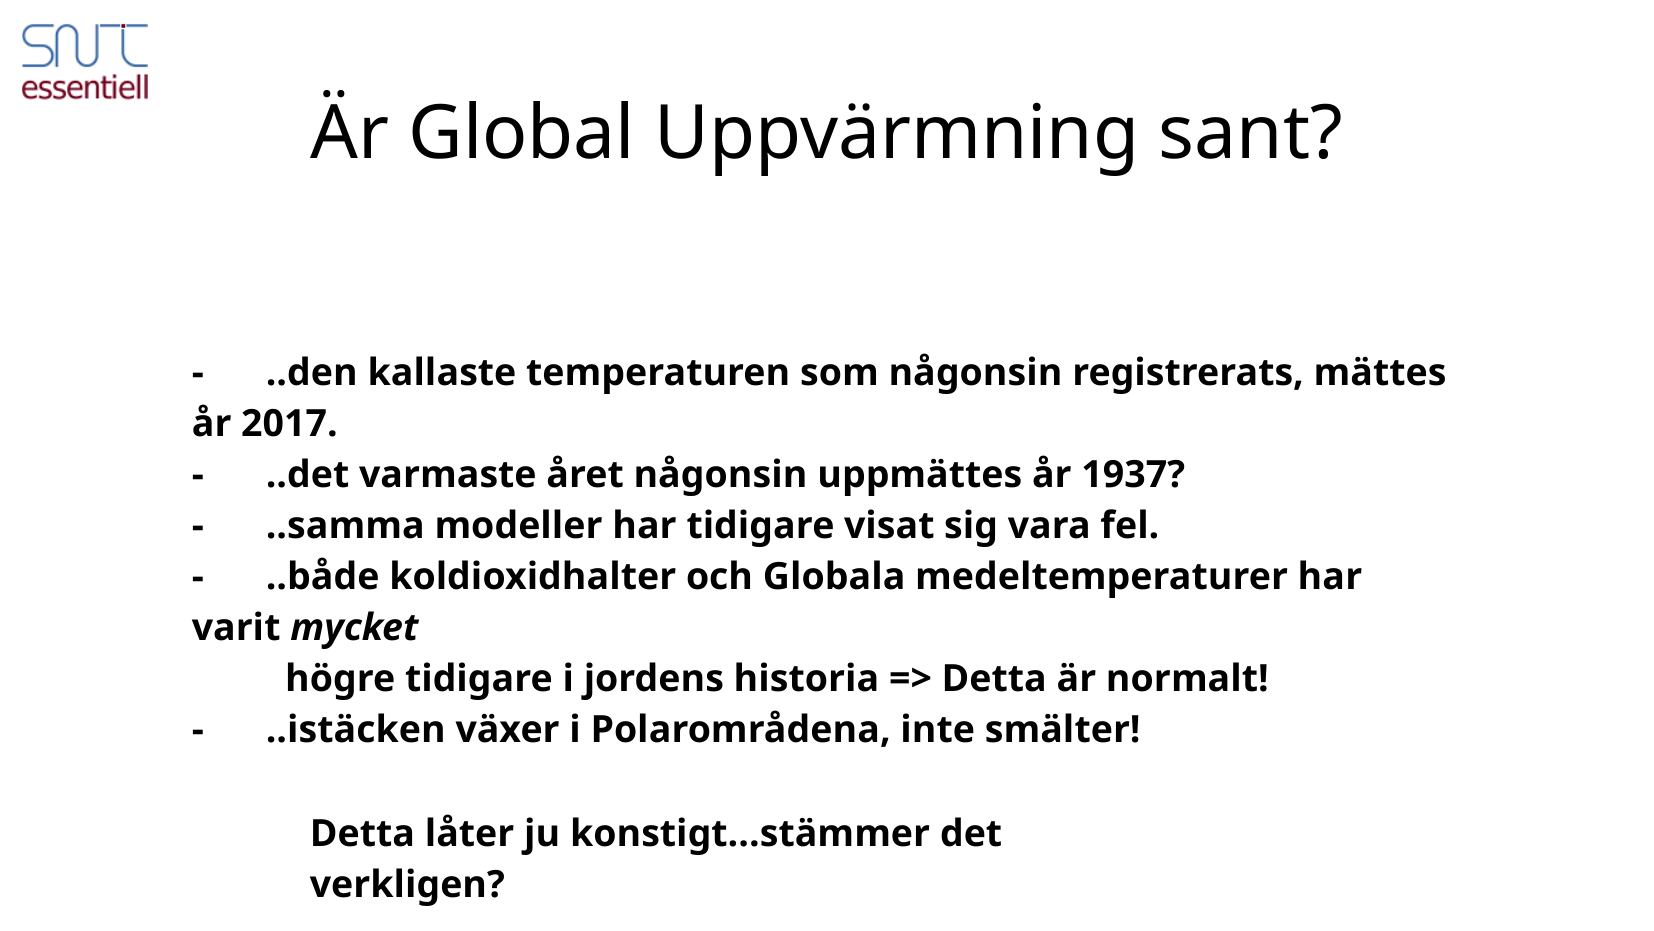

# Är Global Uppvärmning sant?
-	..den kallaste temperaturen som någonsin registrerats, mättes år 2017.
-	..det varmaste året någonsin uppmättes år 1937?
-	..samma modeller har tidigare visat sig vara fel.
-	..både koldioxidhalter och Globala medeltemperaturer har varit mycket
	 högre tidigare i jordens historia => Detta är normalt!
-	..istäcken växer i Polarområdena, inte smälter!
Detta låter ju konstigt...stämmer det verkligen?